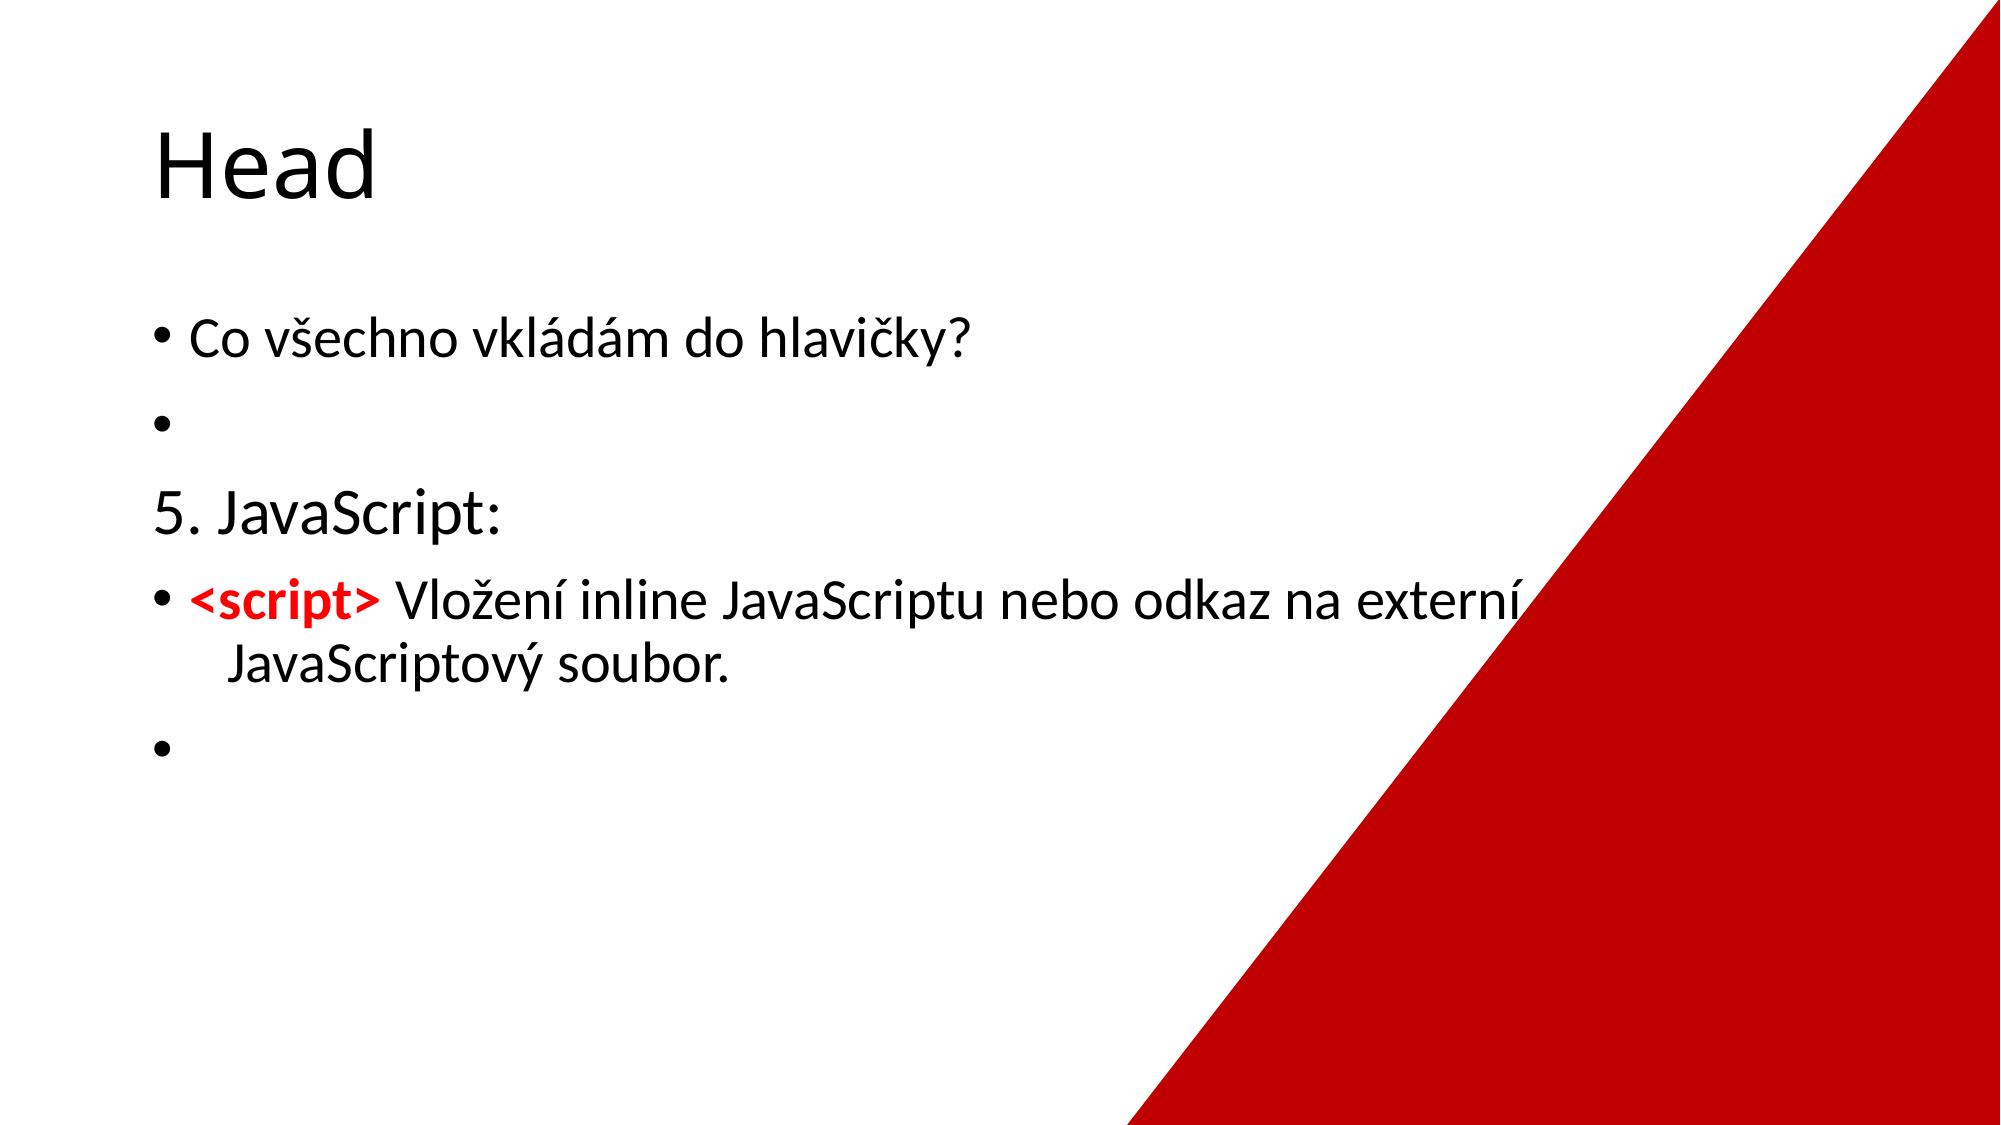

# Head
Co všechno vkládám do hlavičky?
5. JavaScript:
<script> Vložení inline JavaScriptu nebo odkaz na externí JavaScriptový soubor.